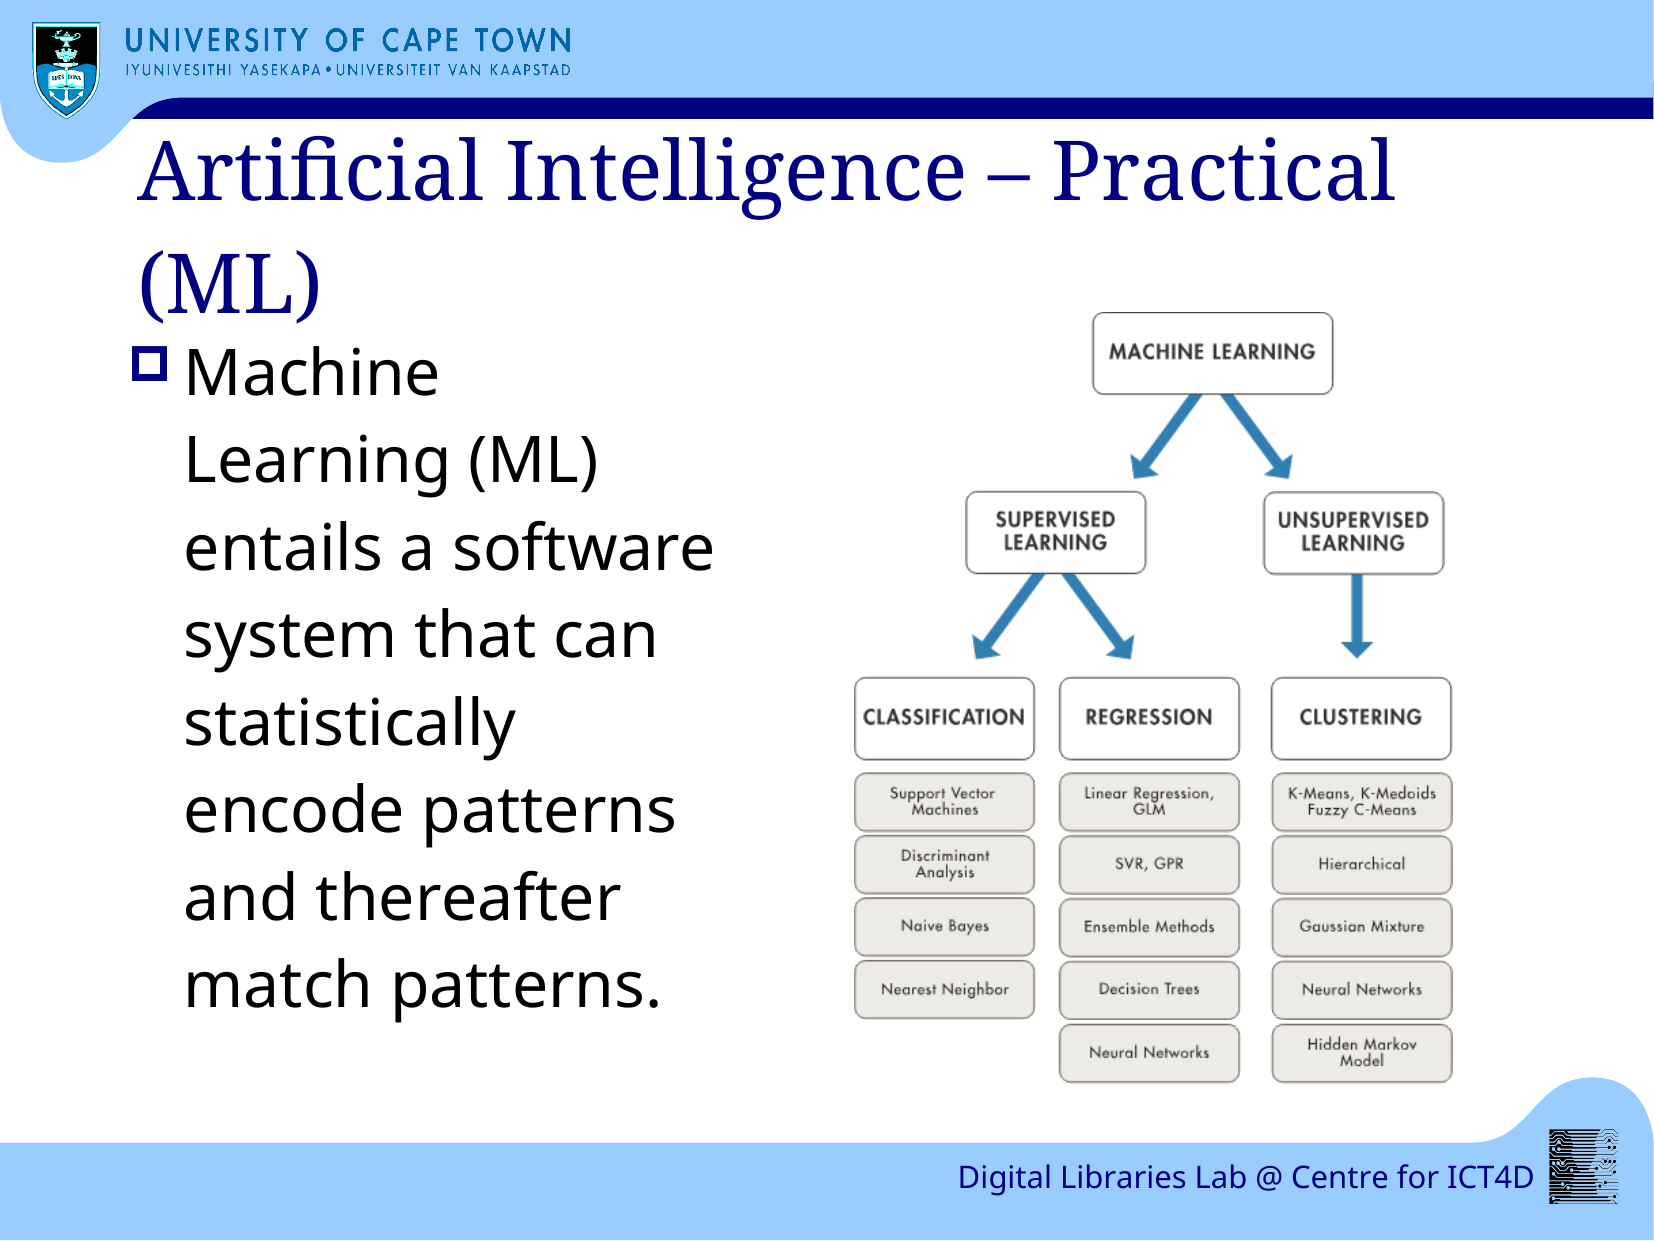

# Artificial Intelligence – Practical (ML)
Machine Learning (ML) entails a software system that can statistically encode patterns and thereafter match patterns.